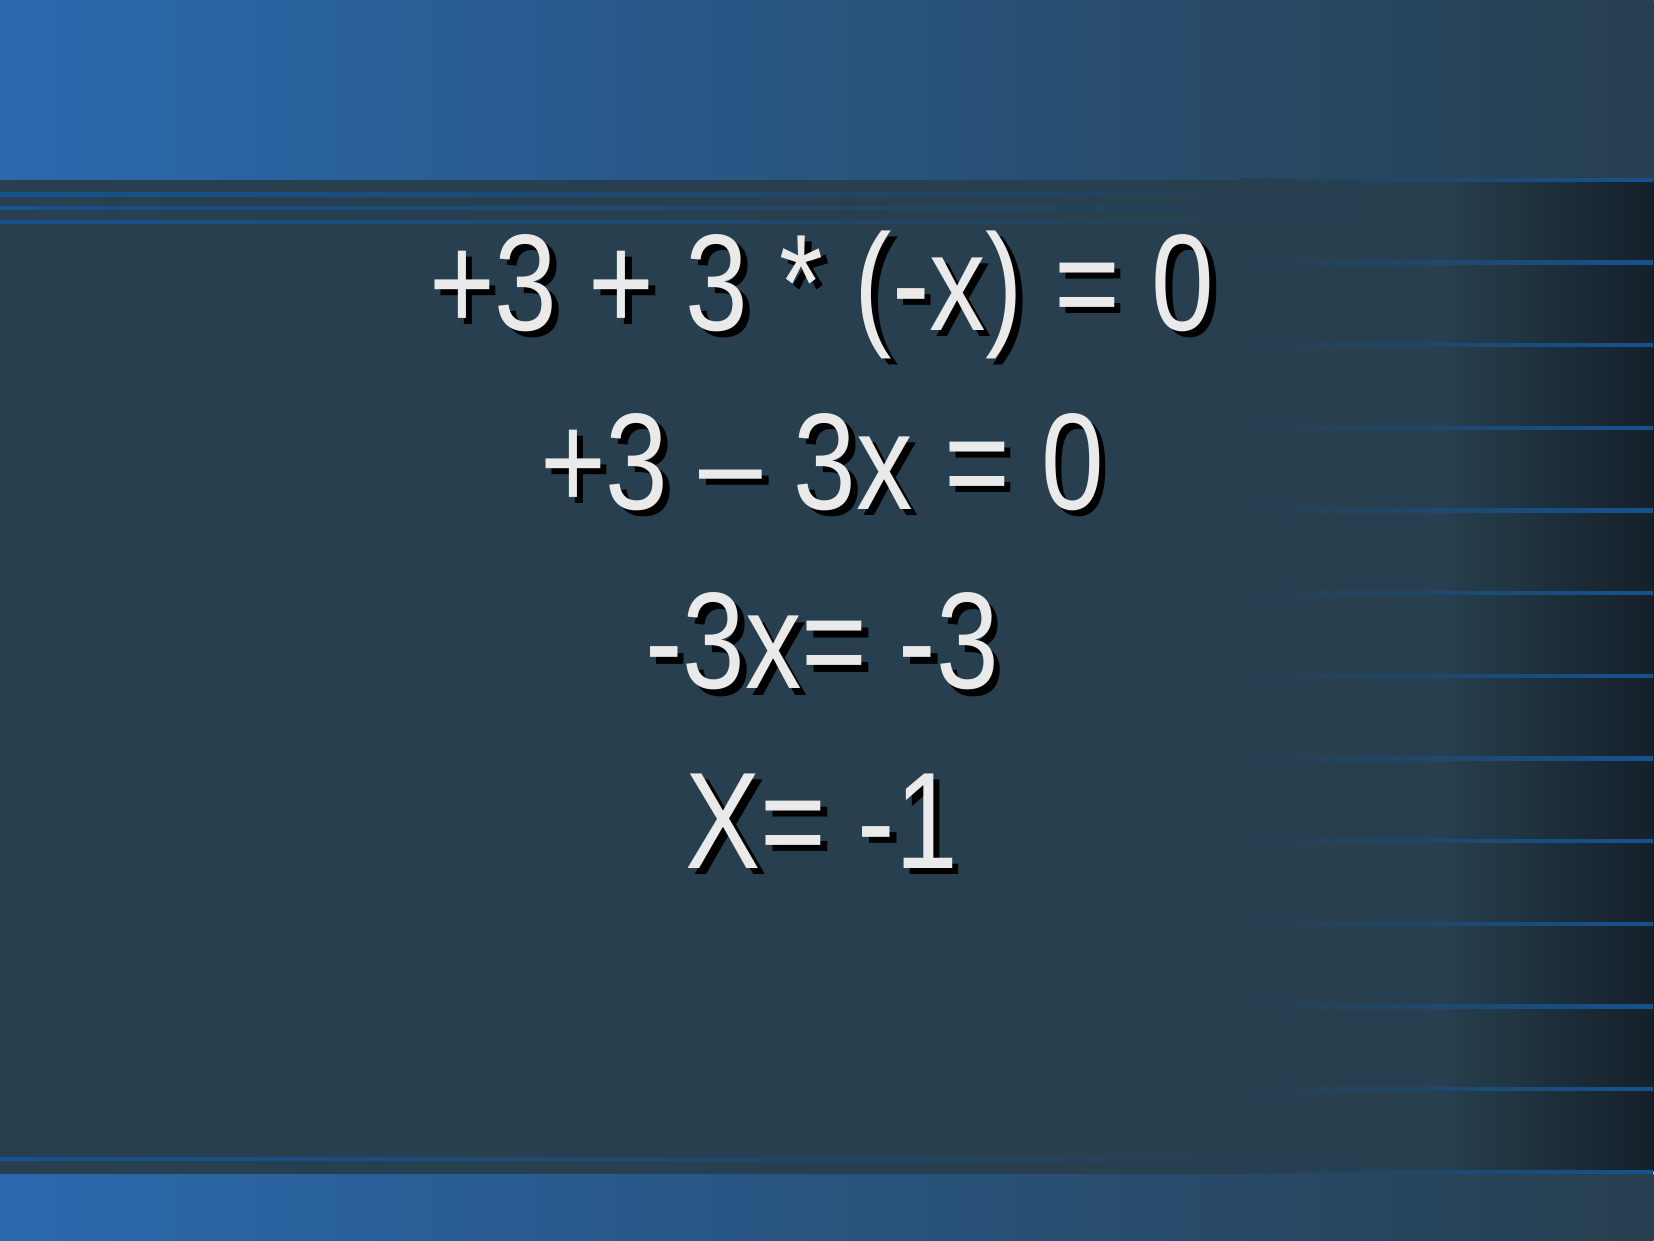

# +3 + 3 * (-х) = 0
+3 – 3х = 0
-3х= -3
Х= -1